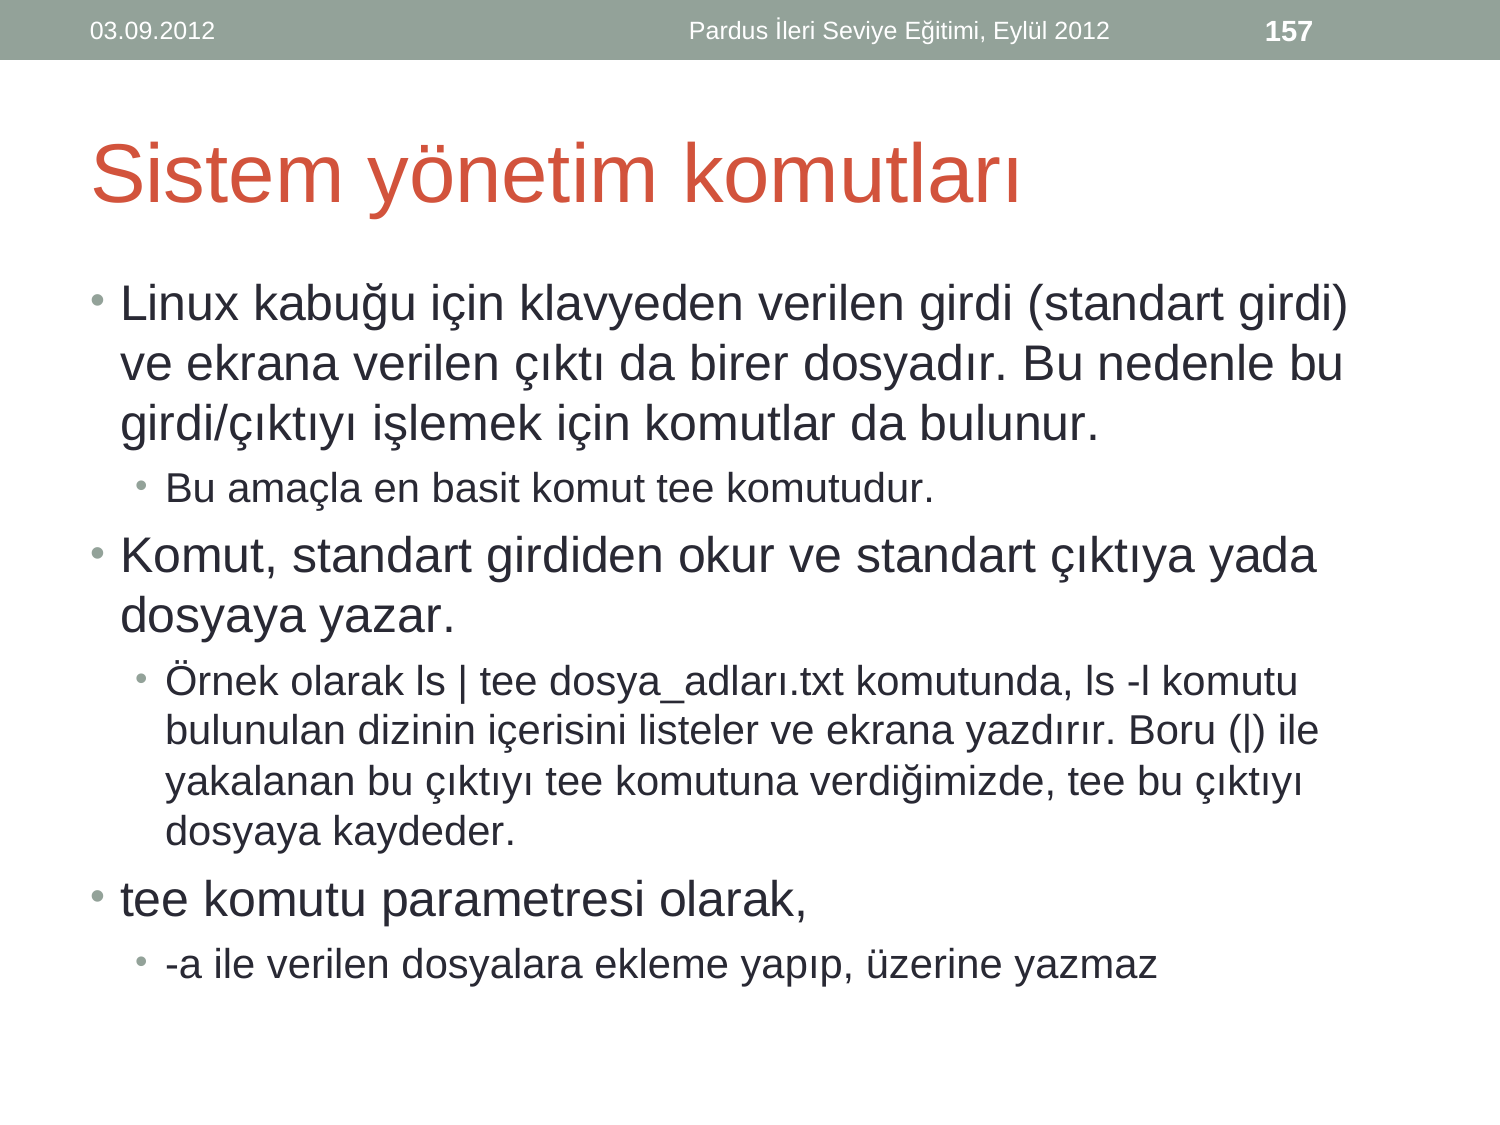

03.09.2012
Pardus İleri Seviye Eğitimi, Eylül 2012
# Sistem yönetim komutları
Linux kabuğu için klavyeden verilen girdi (standart girdi) ve ekrana verilen çıktı da birer dosyadır. Bu nedenle bu girdi/çıktıyı işlemek için komutlar da bulunur.
Bu amaçla en basit komut tee komutudur.
Komut, standart girdiden okur ve standart çıktıya yada dosyaya yazar.
Örnek olarak ls | tee dosya_adları.txt komutunda, ls -l komutu bulunulan dizinin içerisini listeler ve ekrana yazdırır. Boru (|) ile yakalanan bu çıktıyı tee komutuna verdiğimizde, tee bu çıktıyı dosyaya kaydeder.
tee komutu parametresi olarak,
-a ile verilen dosyalara ekleme yapıp, üzerine yazmaz